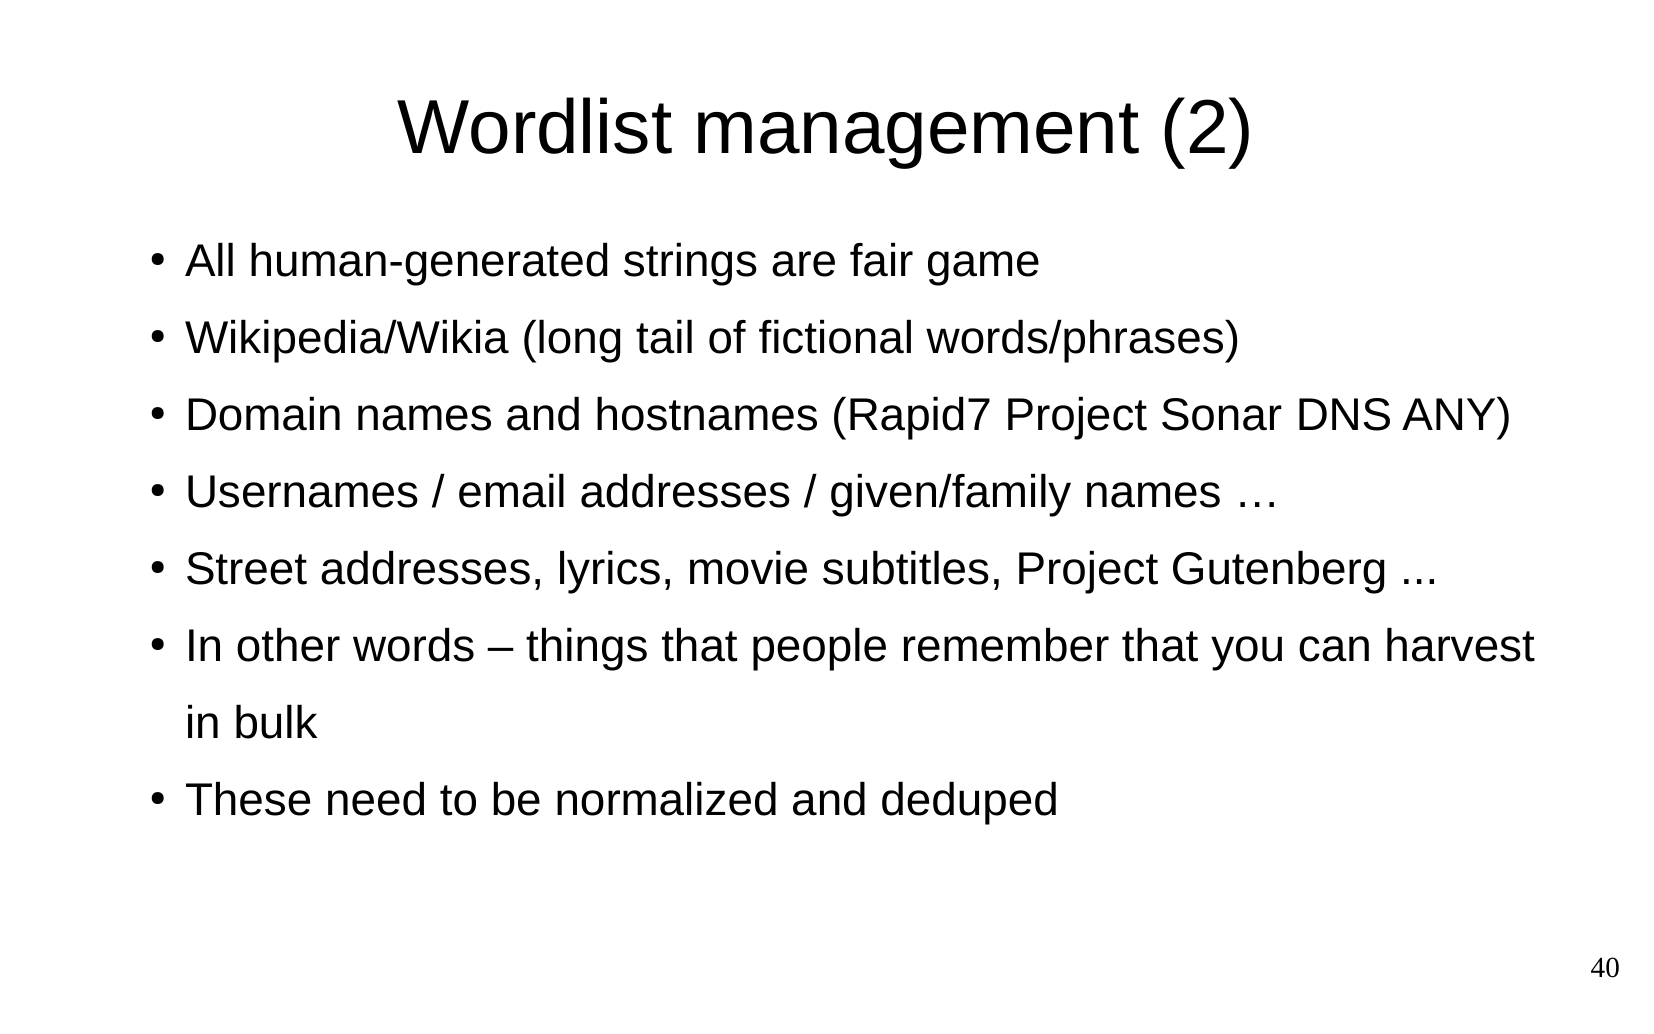

# Wordlist management (2)
All human-generated strings are fair game
Wikipedia/Wikia (long tail of fictional words/phrases)
Domain names and hostnames (Rapid7 Project Sonar DNS ANY)
Usernames / email addresses / given/family names …
Street addresses, lyrics, movie subtitles, Project Gutenberg ...
In other words – things that people remember that you can harvest in bulk
These need to be normalized and deduped